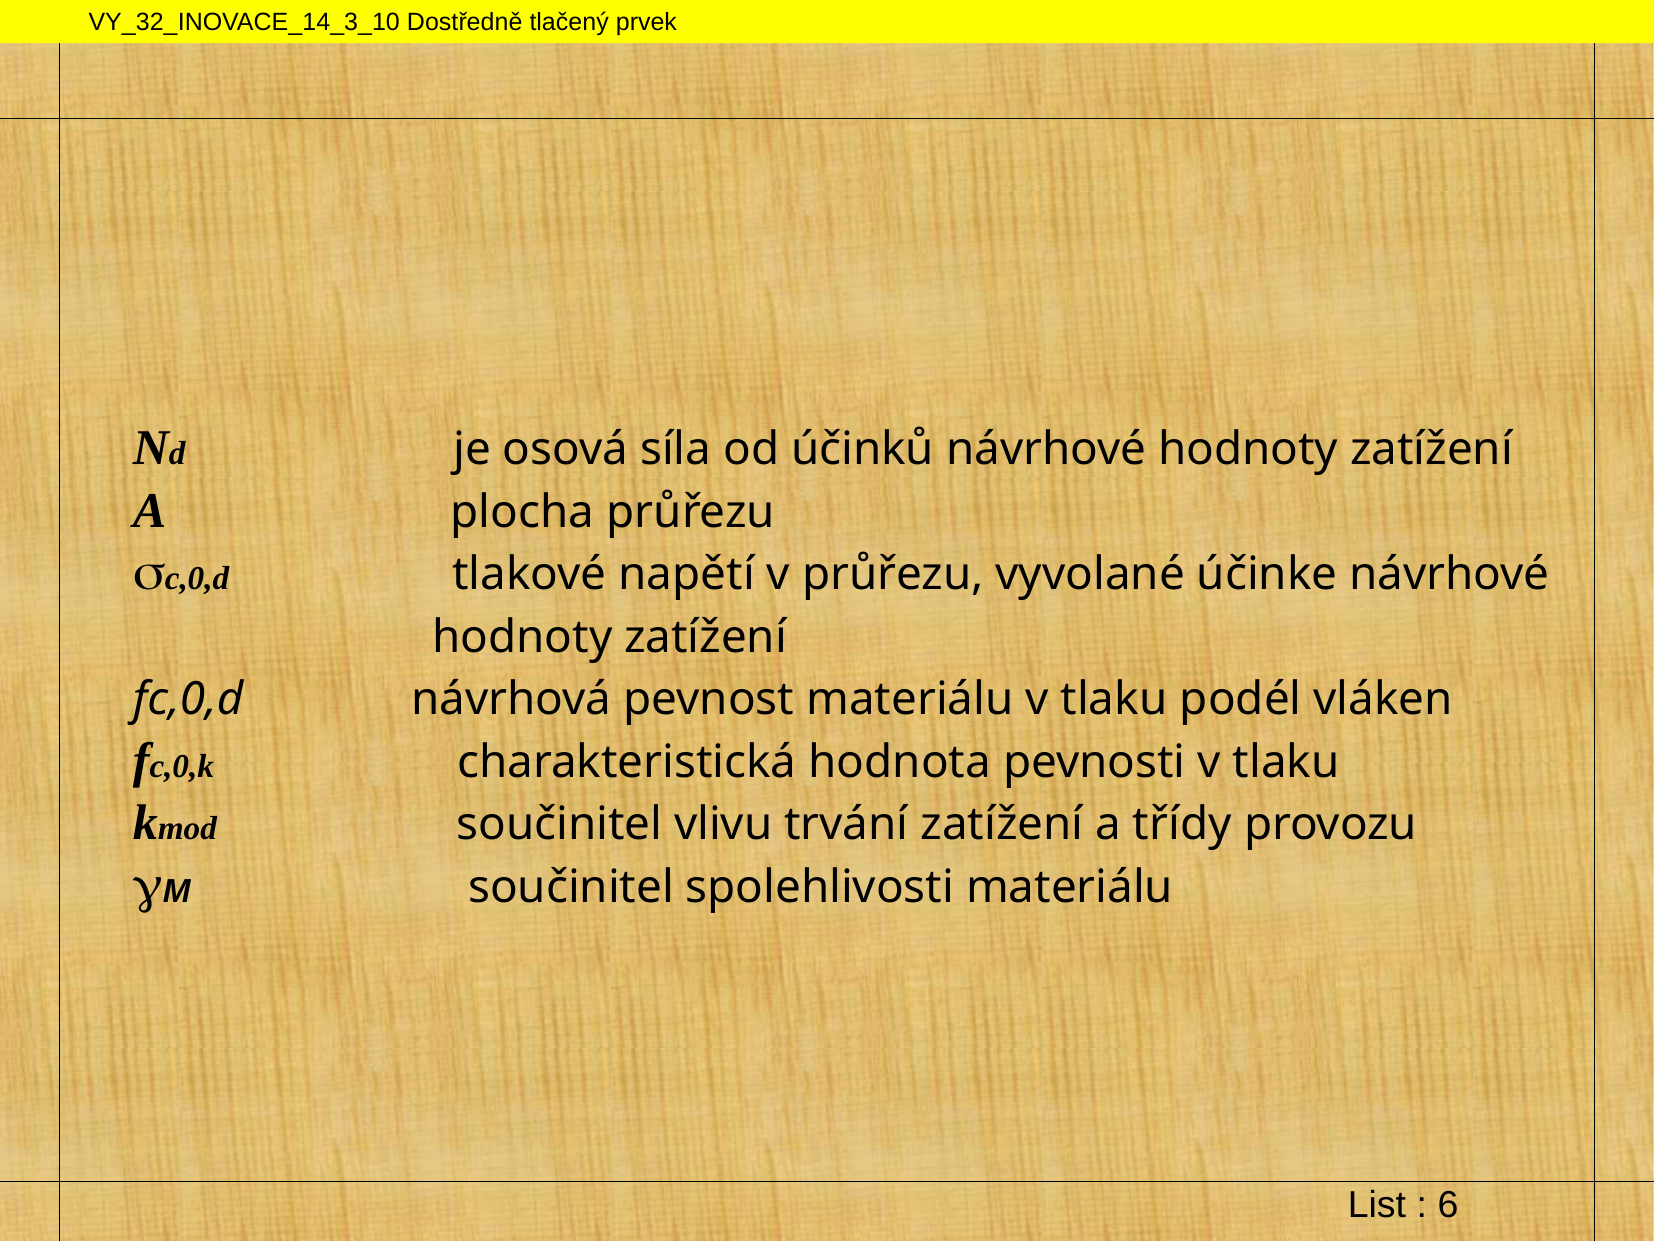

VY_32_INOVACE_14_3_10 Dostředně tlačený prvek
Nd je osová síla od účinků návrhové hodnoty zatížení
A plocha průřezu
sc,0,d tlakové napětí v průřezu, vyvolané účinke návrhové hodnoty zatížení
fc,0,d návrhová pevnost materiálu v tlaku podél vláken
fc,0,k charakteristická hodnota pevnosti v tlaku
kmod součinitel vlivu trvání zatížení a třídy provozu
gM součinitel spolehlivosti materiálu
List :